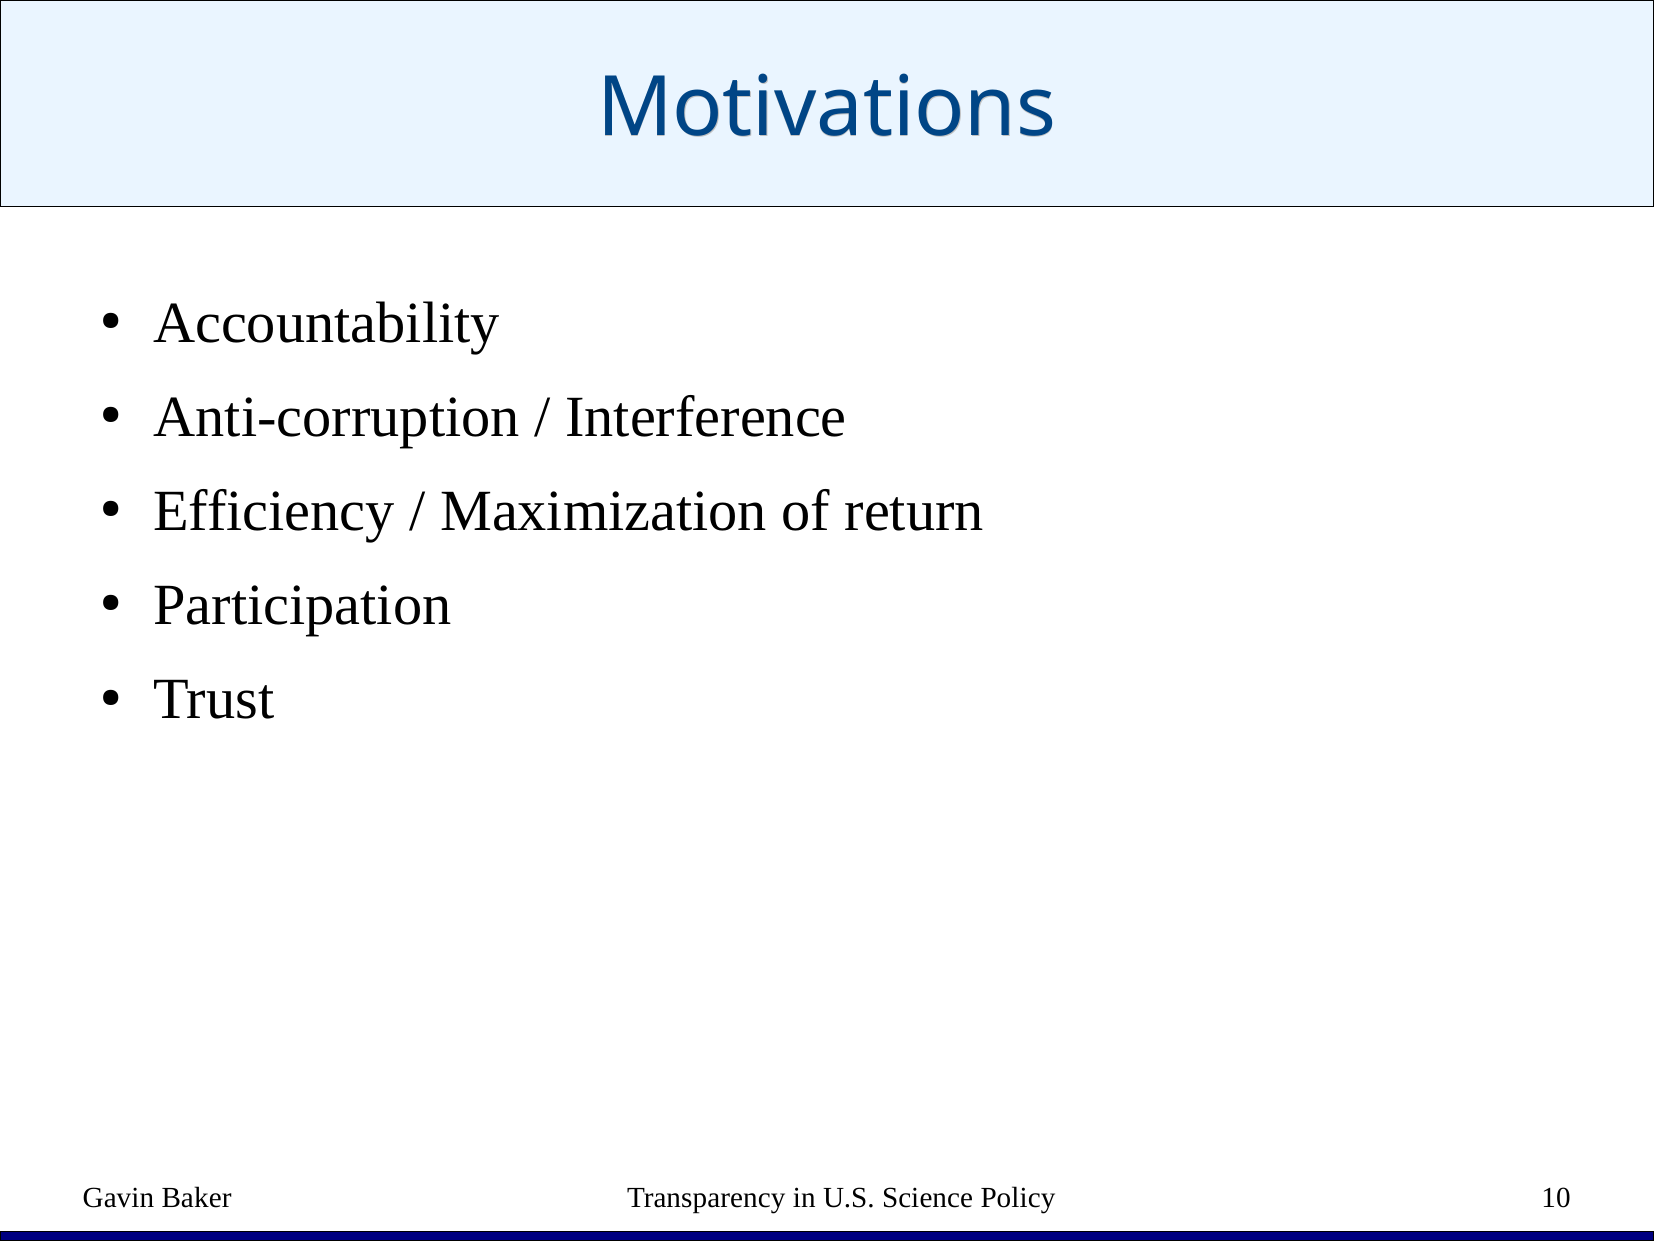

# Motivations
Accountability
Anti-corruption / Interference
Efficiency / Maximization of return
Participation
Trust
10